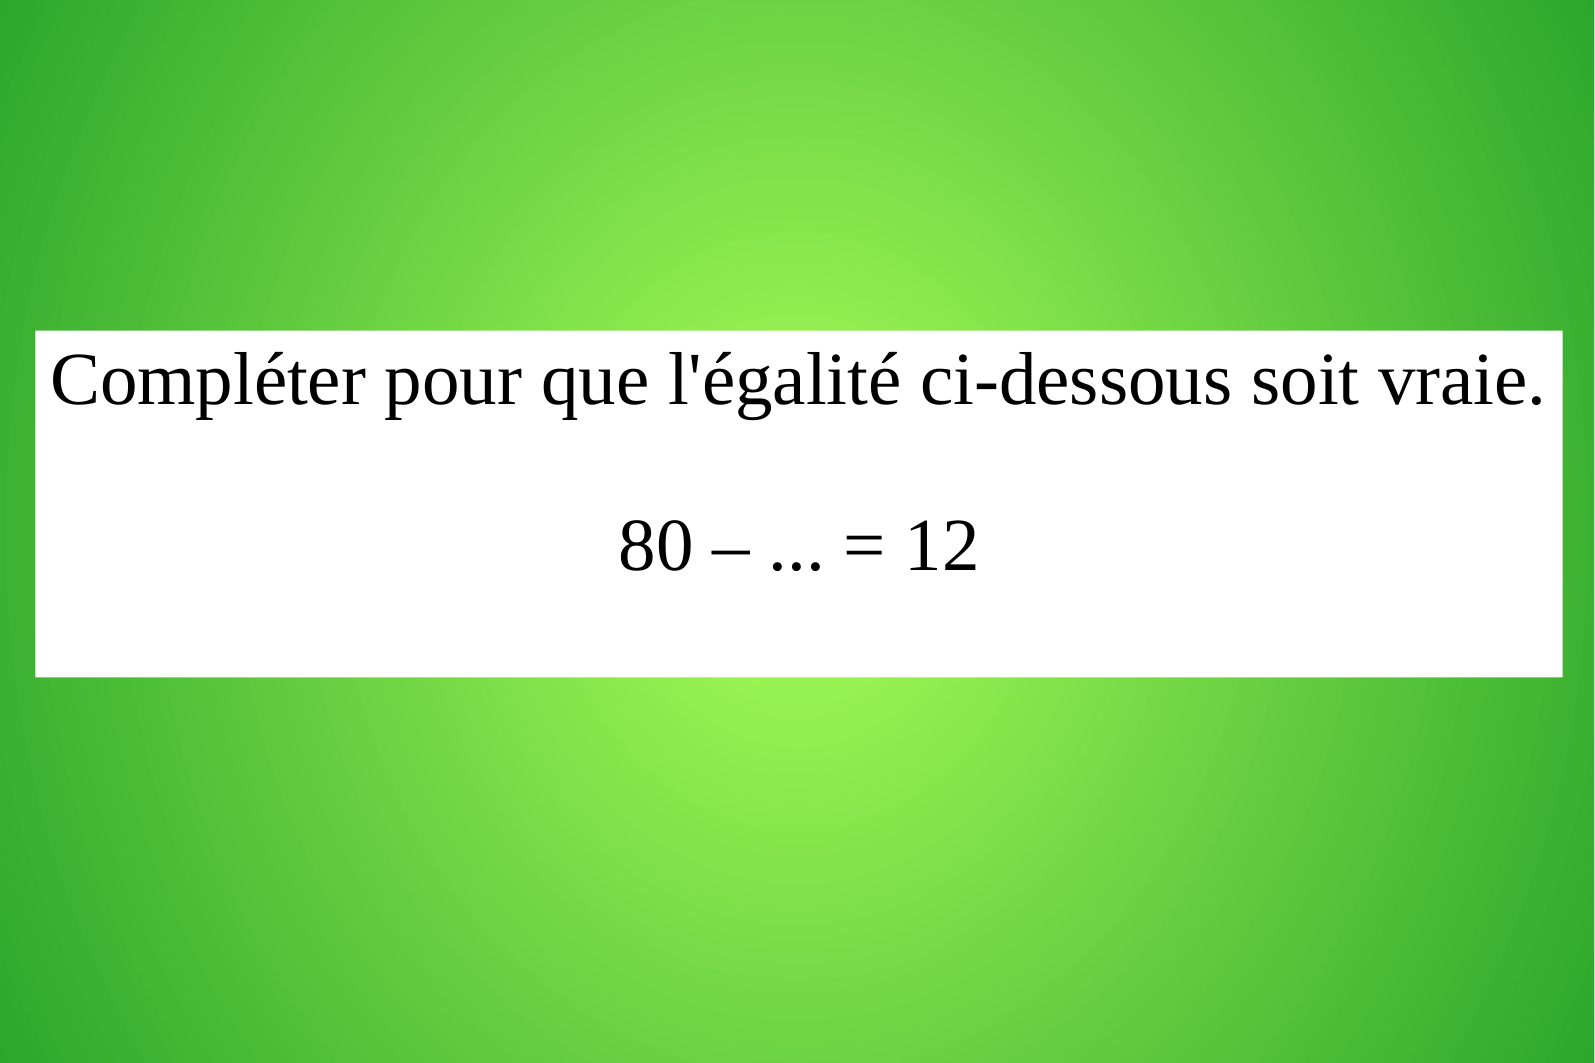

Compléter pour que l'égalité ci-dessous soit vraie.
80 – ... = 12